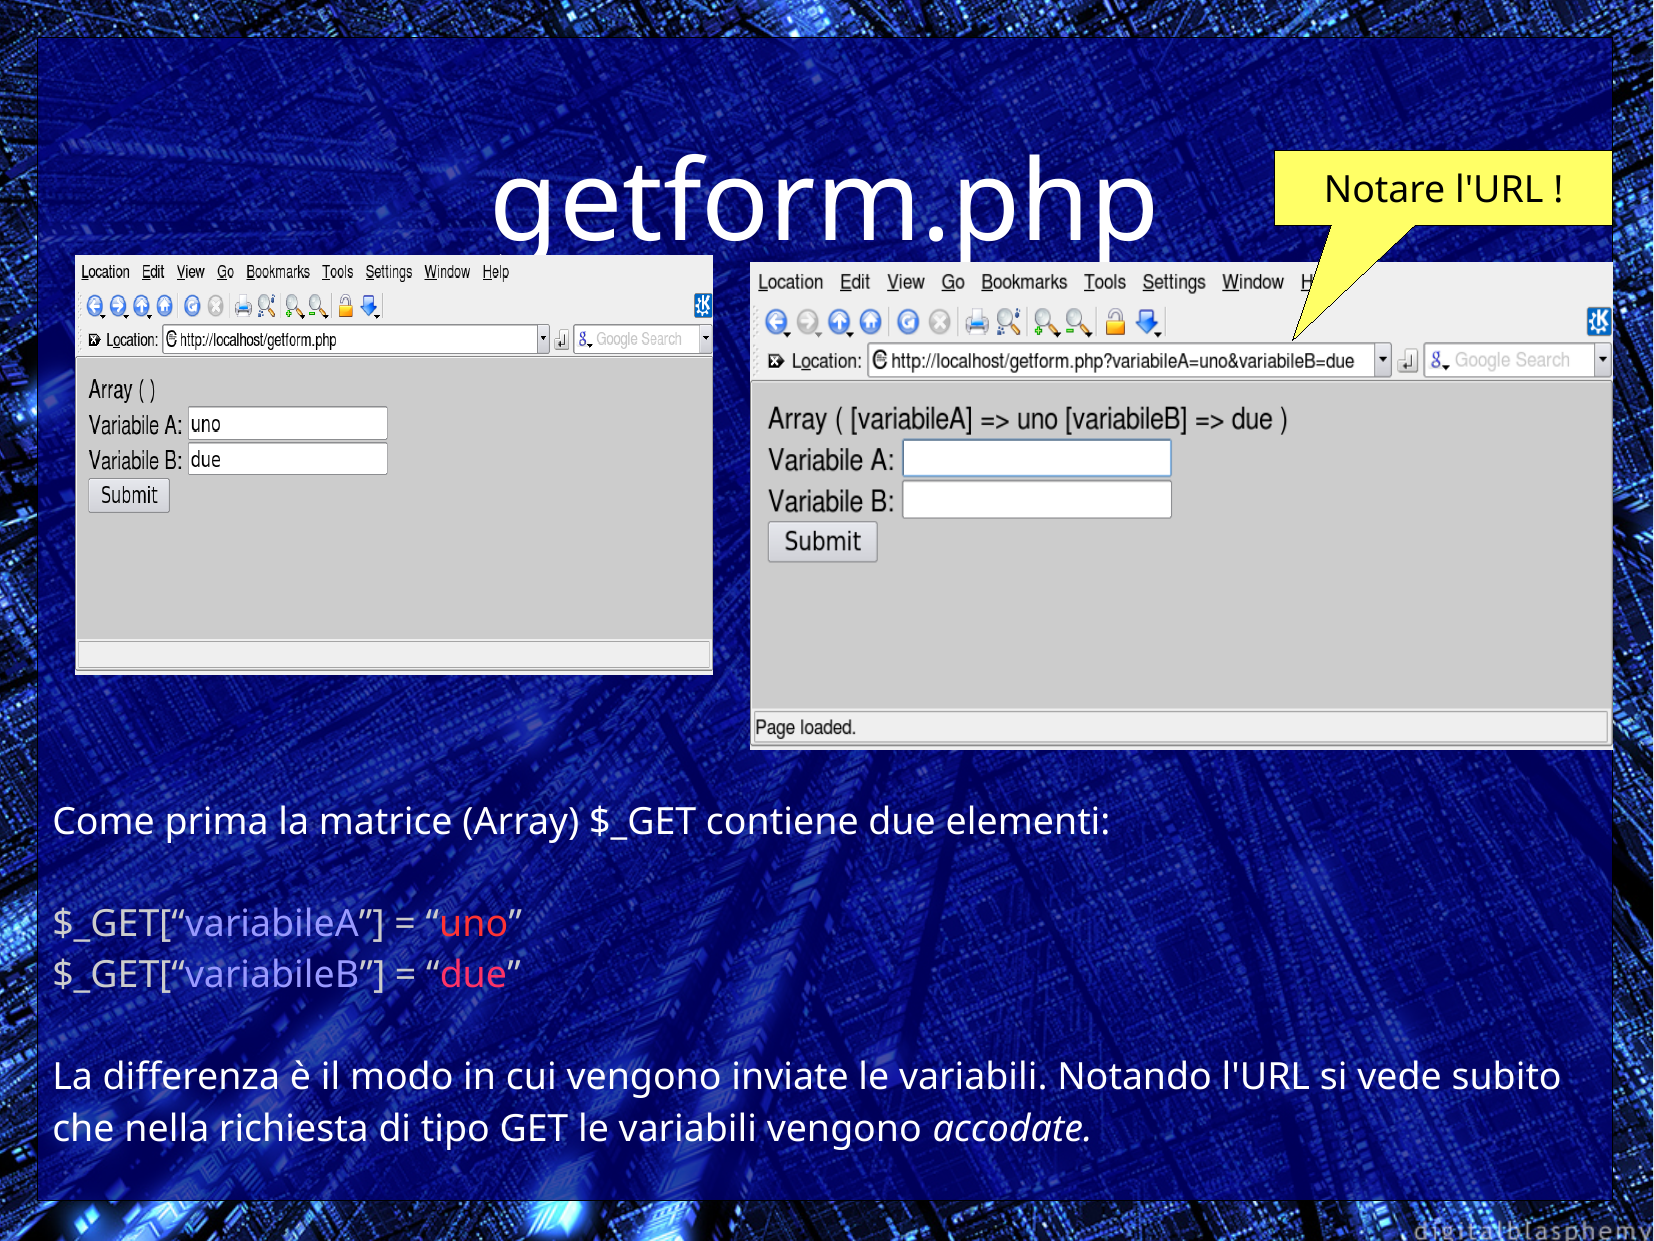

getform.php
Notare l'URL !
#
Come prima la matrice (Array) $_GET contiene due elementi:
$_GET[“variabileA”] = “uno”
$_GET[“variabileB”] = “due”
La differenza è il modo in cui vengono inviate le variabili. Notando l'URL si vede subito che nella richiesta di tipo GET le variabili vengono accodate.